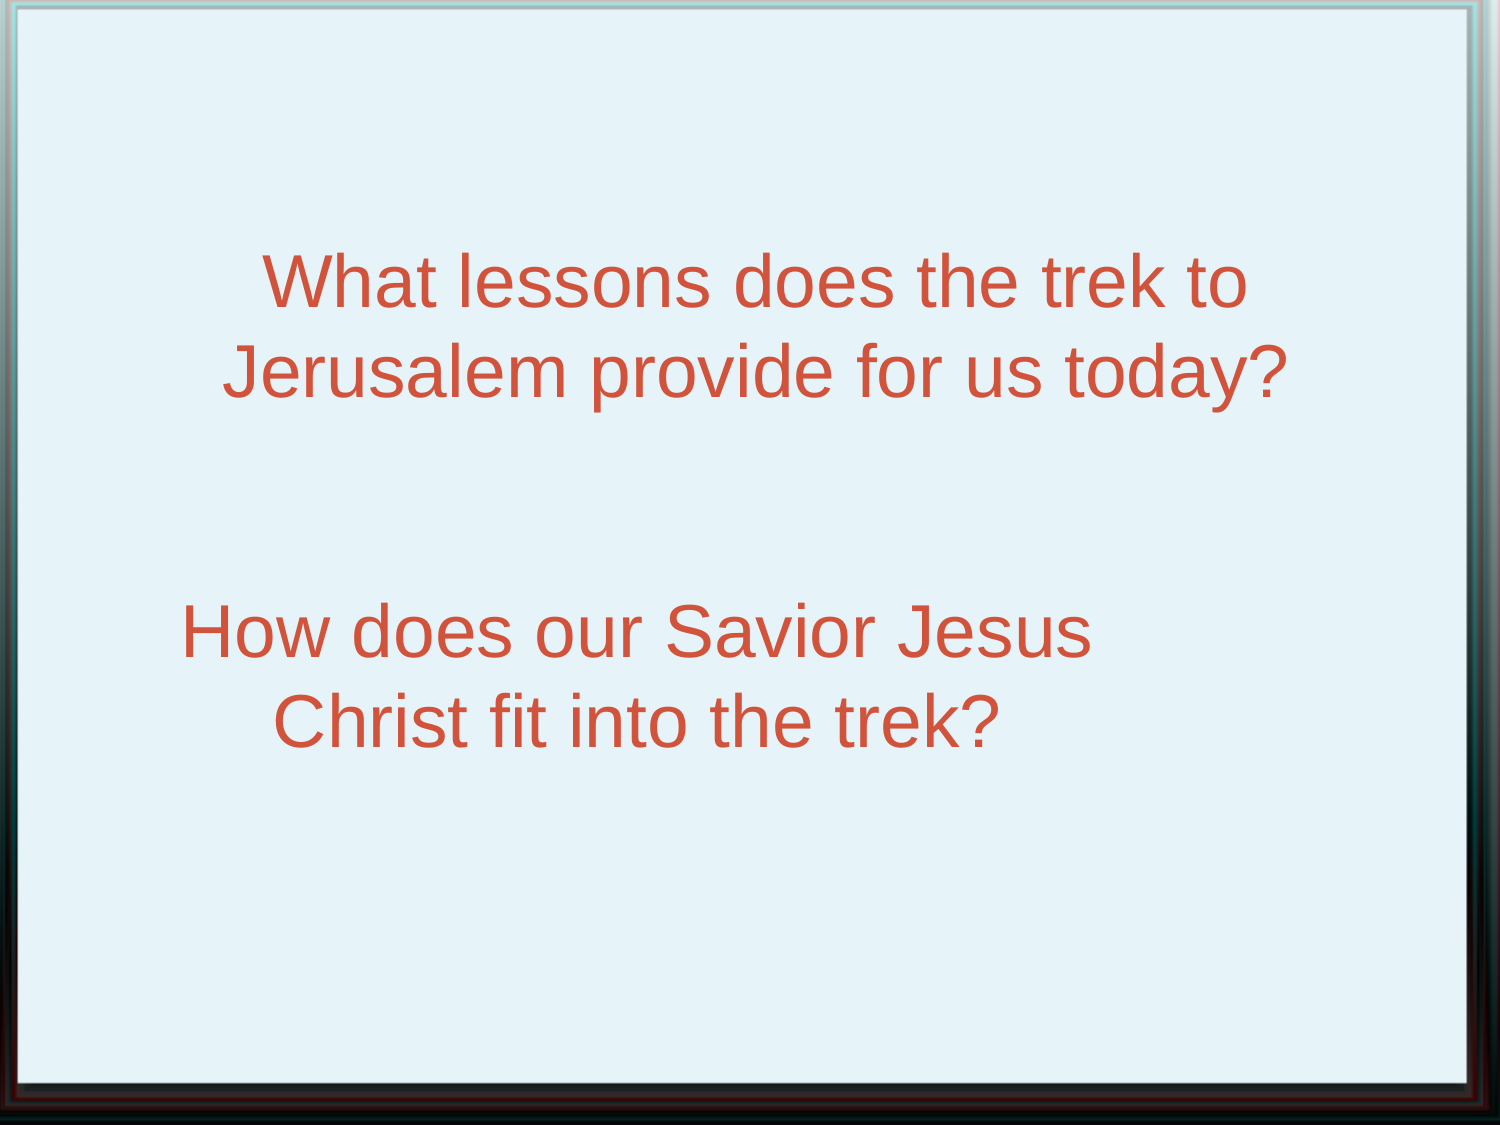

# What lessons does the trek to Jerusalem provide for us today?
How does our Savior Jesus Christ fit into the trek?